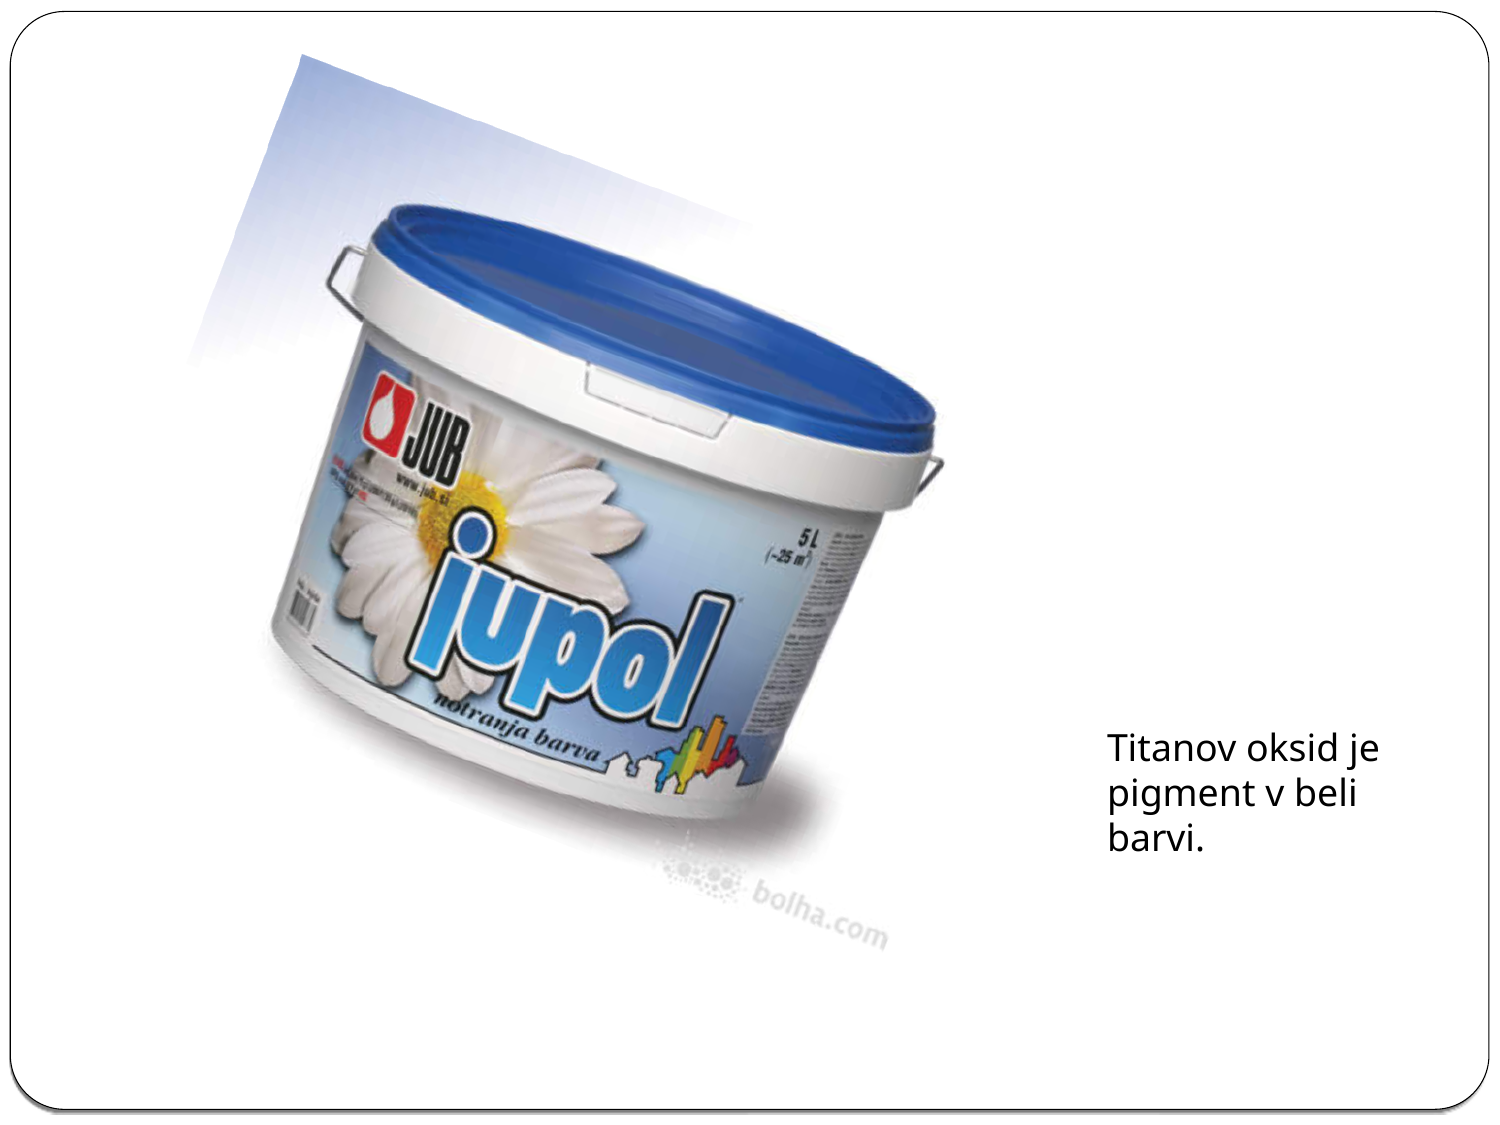

Titanov oksid je pigment v beli barvi.